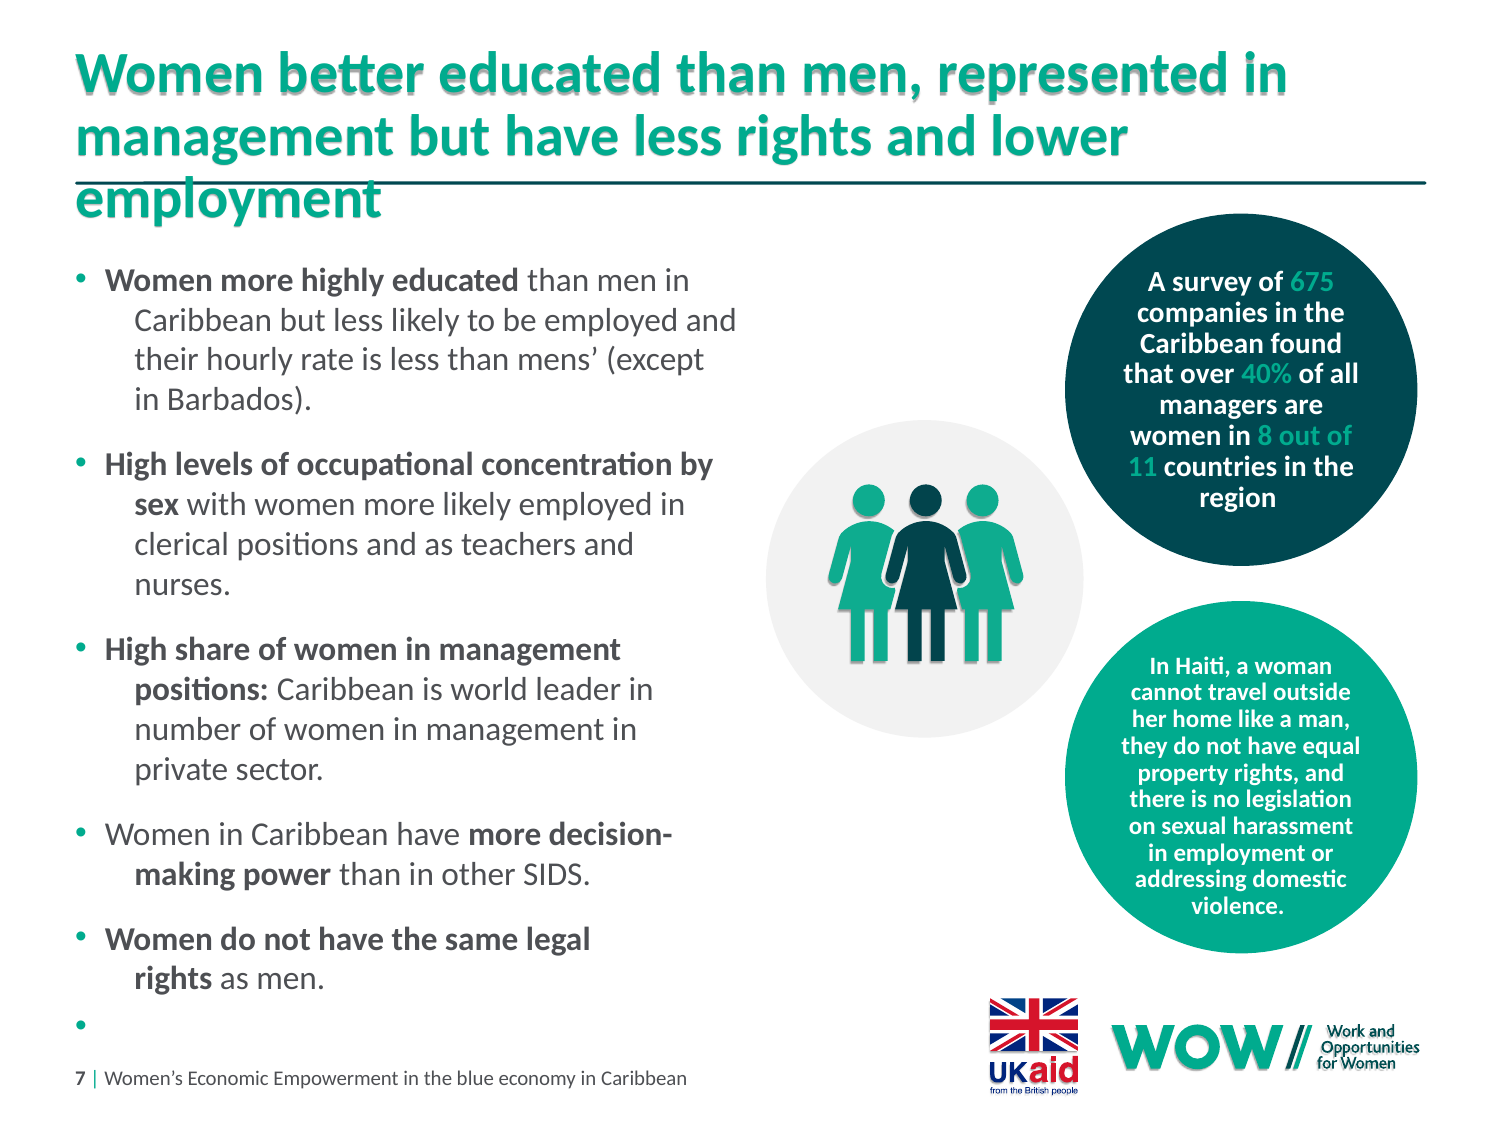

# Women better educated than men, represented in management but have less rights and lower employment
A survey of 675 companies in the Caribbean found that over 40% of all managers are women in 8 out of 11 countries in the region
Women more highly educated than men in Caribbean but less likely to be employed and their hourly rate is less than mens’ (except
in Barbados).
High levels of occupational concentration by sex with women more likely employed in clerical positions and as teachers and nurses.
High share of women in management positions: Caribbean is world leader in number of women in management in private sector.
Women in Caribbean have more decision-making power than in other SIDS.
Women do not have the same legal
rights as men.
In Haiti, a woman cannot travel outside her home like a man, they do not have equal property rights, and there is no legislation on sexual harassment in employment or addressing domestic violence.
5 | Women’s Economic Empowerment in the blue economy in Caribbean